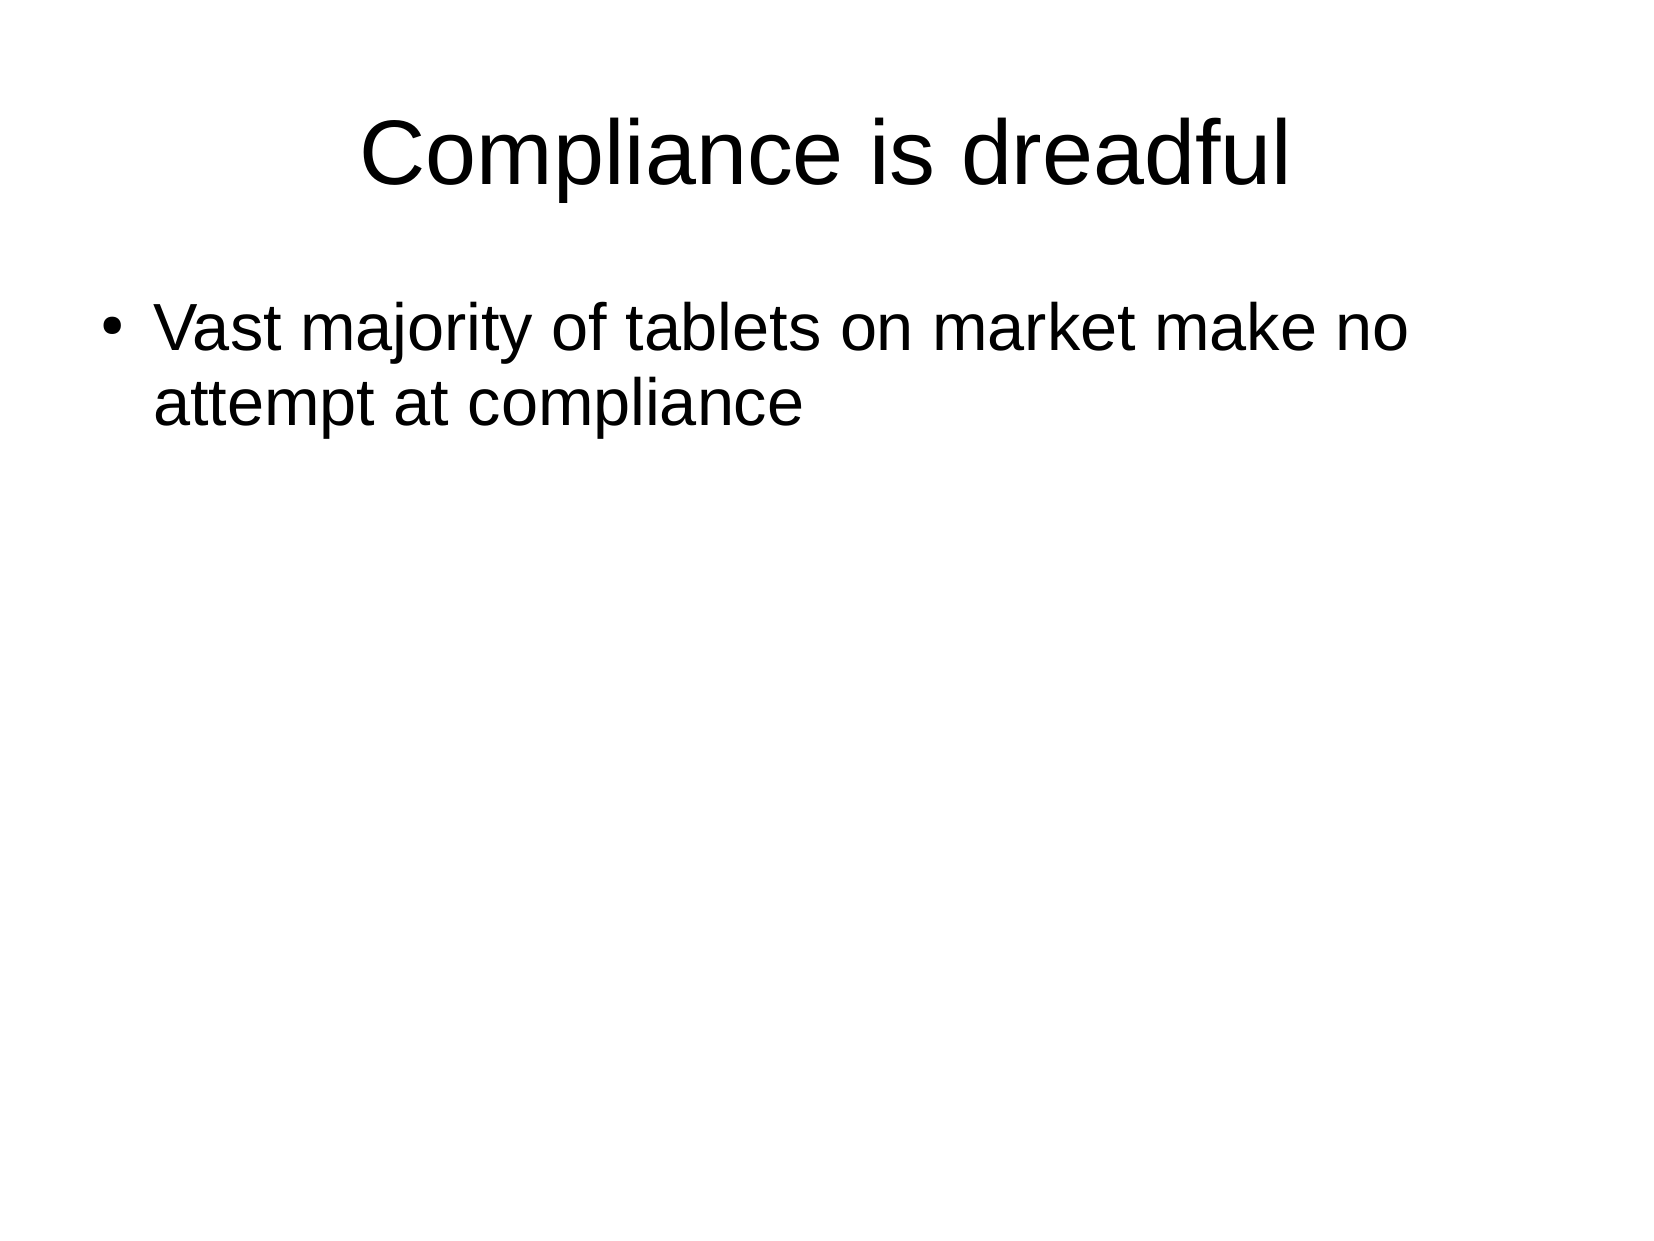

# Compliance is dreadful
Vast majority of tablets on market make no attempt at compliance